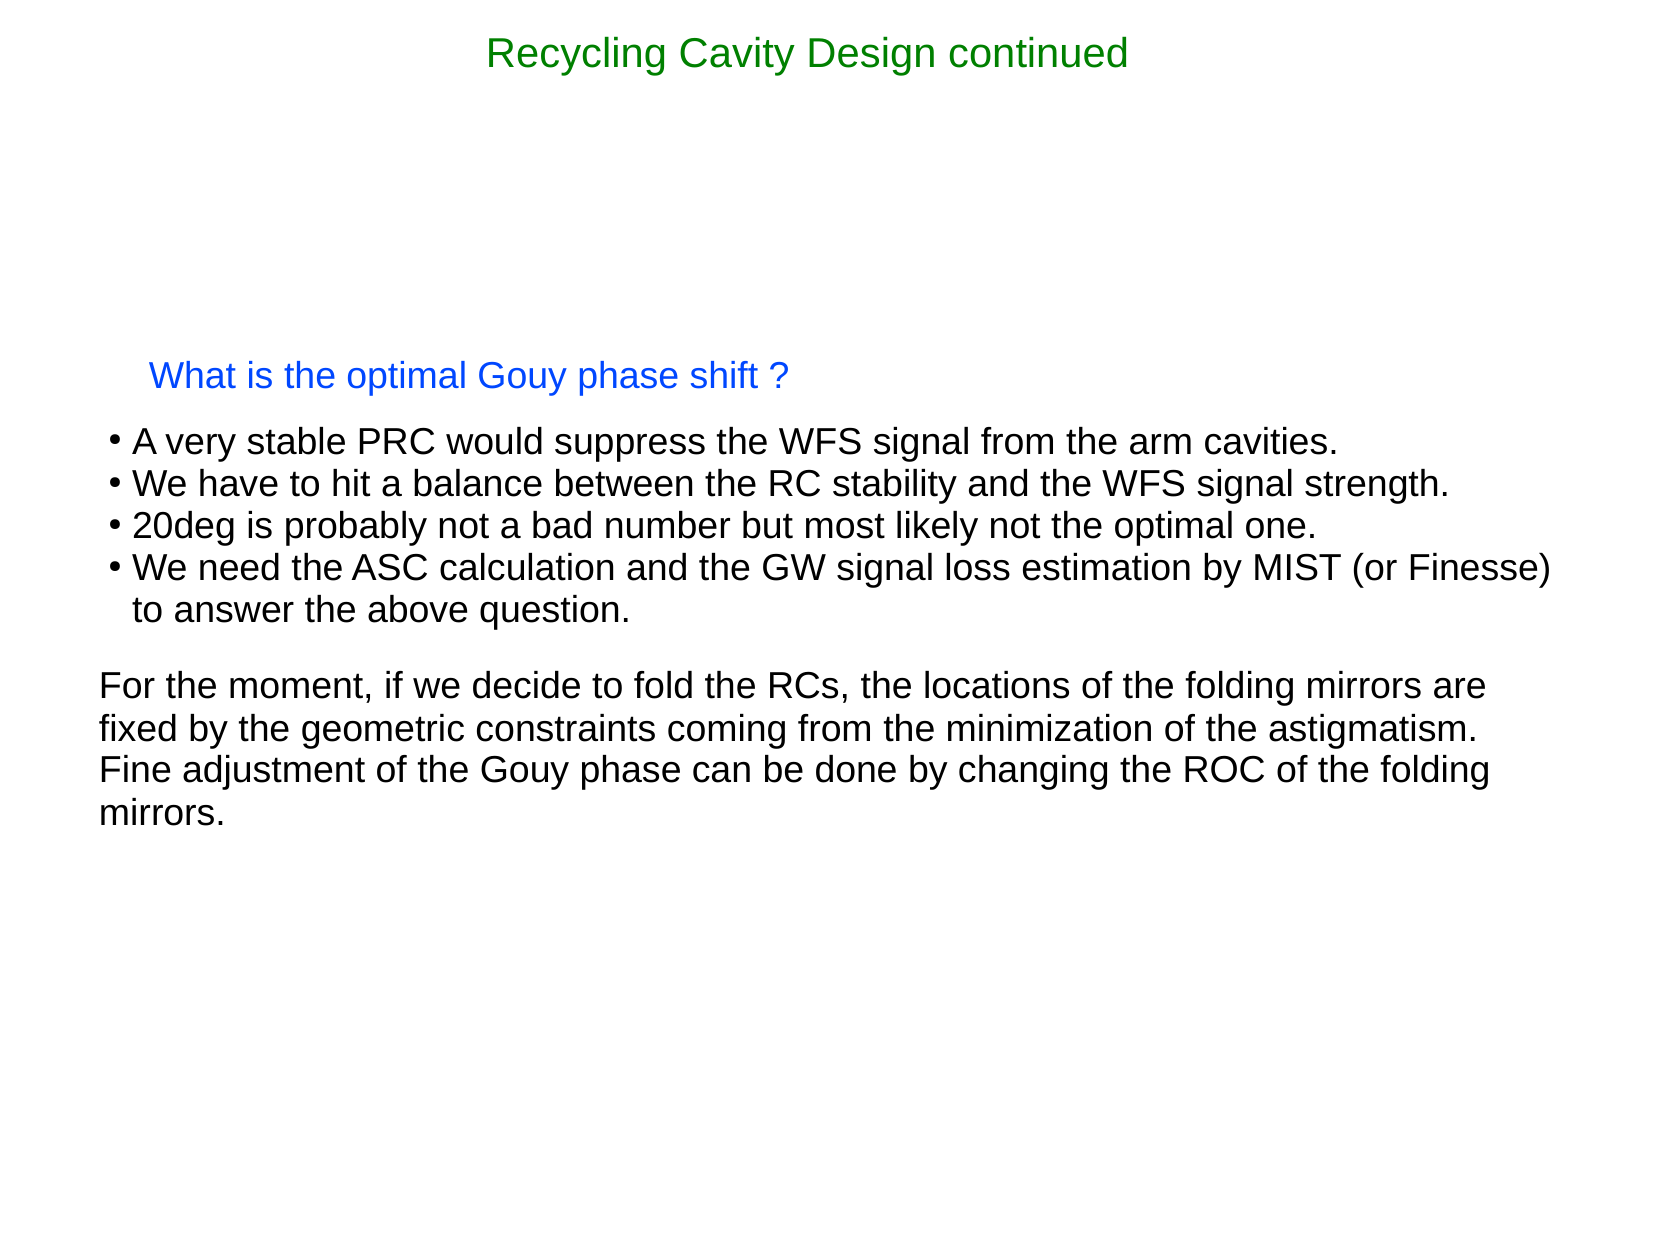

Recycling Cavity Design continued
What is the optimal Gouy phase shift ?
 A very stable PRC would suppress the WFS signal from the arm cavities.
 We have to hit a balance between the RC stability and the WFS signal strength.
 20deg is probably not a bad number but most likely not the optimal one.
 We need the ASC calculation and the GW signal loss estimation by MIST (or Finesse)
 to answer the above question.
For the moment, if we decide to fold the RCs, the locations of the folding mirrors are
fixed by the geometric constraints coming from the minimization of the astigmatism.
Fine adjustment of the Gouy phase can be done by changing the ROC of the folding
mirrors.